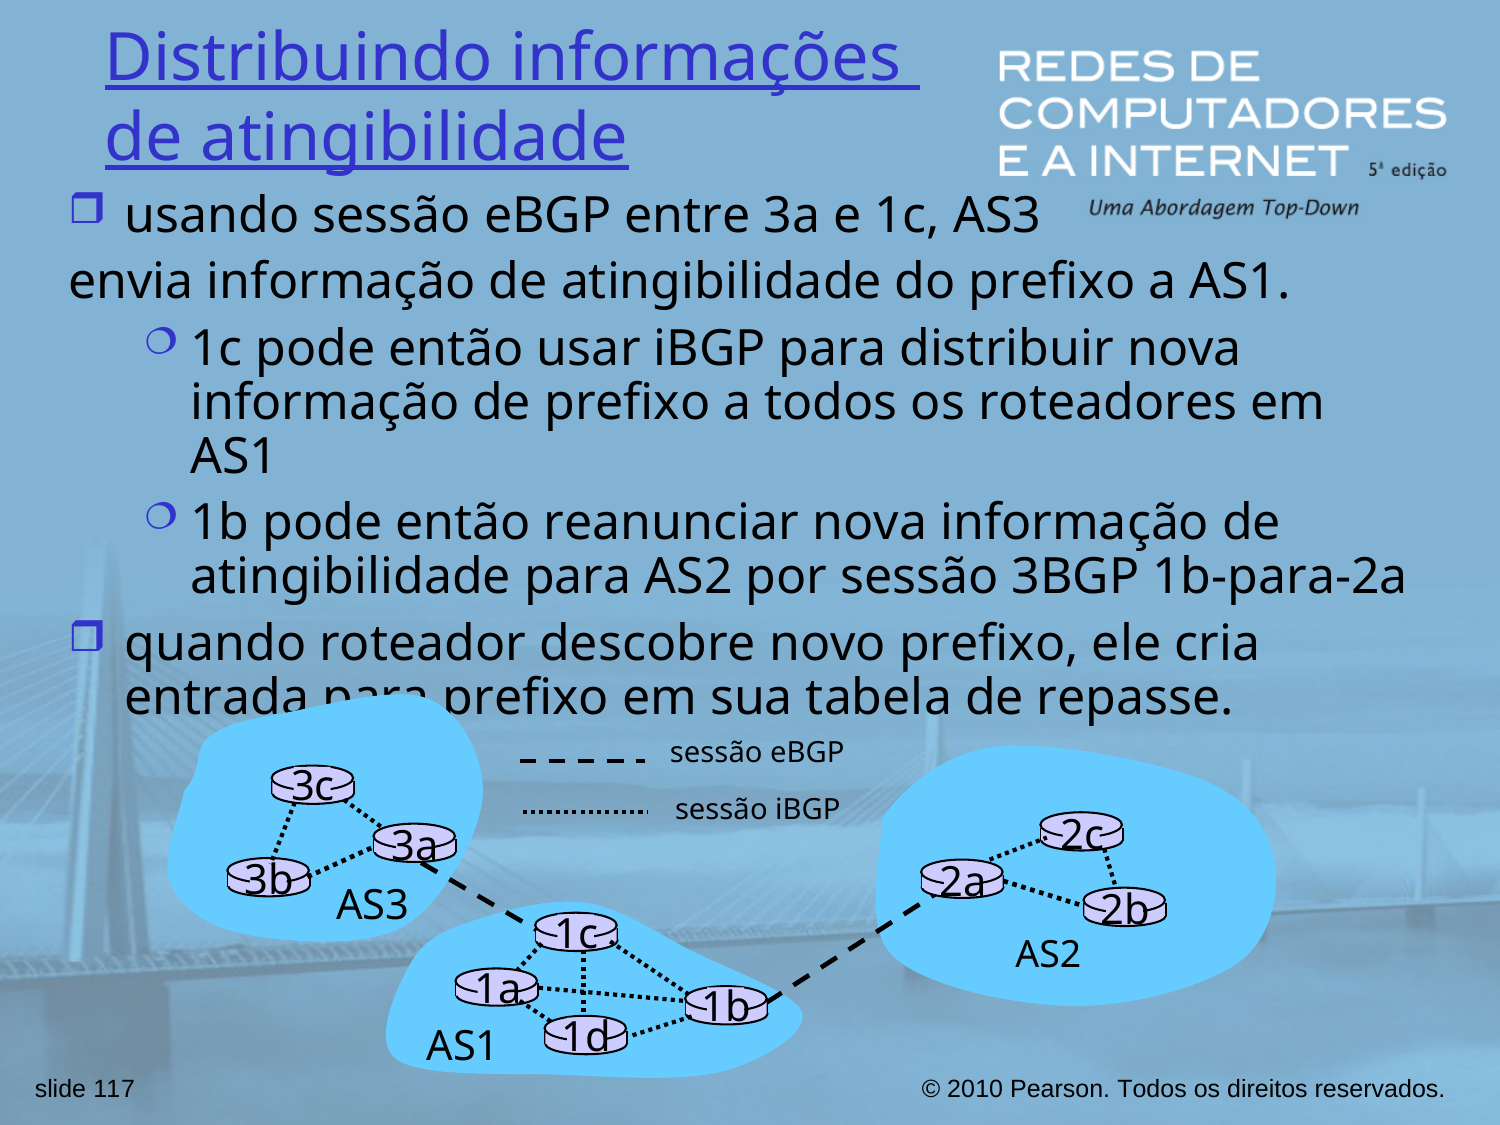

# Distribuindo informações de atingibilidade
usando sessão eBGP entre 3a e 1c, AS3
envia informação de atingibilidade do prefixo a AS1.
1c pode então usar iBGP para distribuir nova informação de prefixo a todos os roteadores em AS1
1b pode então reanunciar nova informação de atingibilidade para AS2 por sessão 3BGP 1b-para-2a
quando roteador descobre novo prefixo, ele cria entrada para prefixo em sua tabela de repasse.
sessão eBGP
3c
sessão iBGP
2c
3a
3b
2a
AS3
2b
1c
AS2
1a
1b
1d
AS1